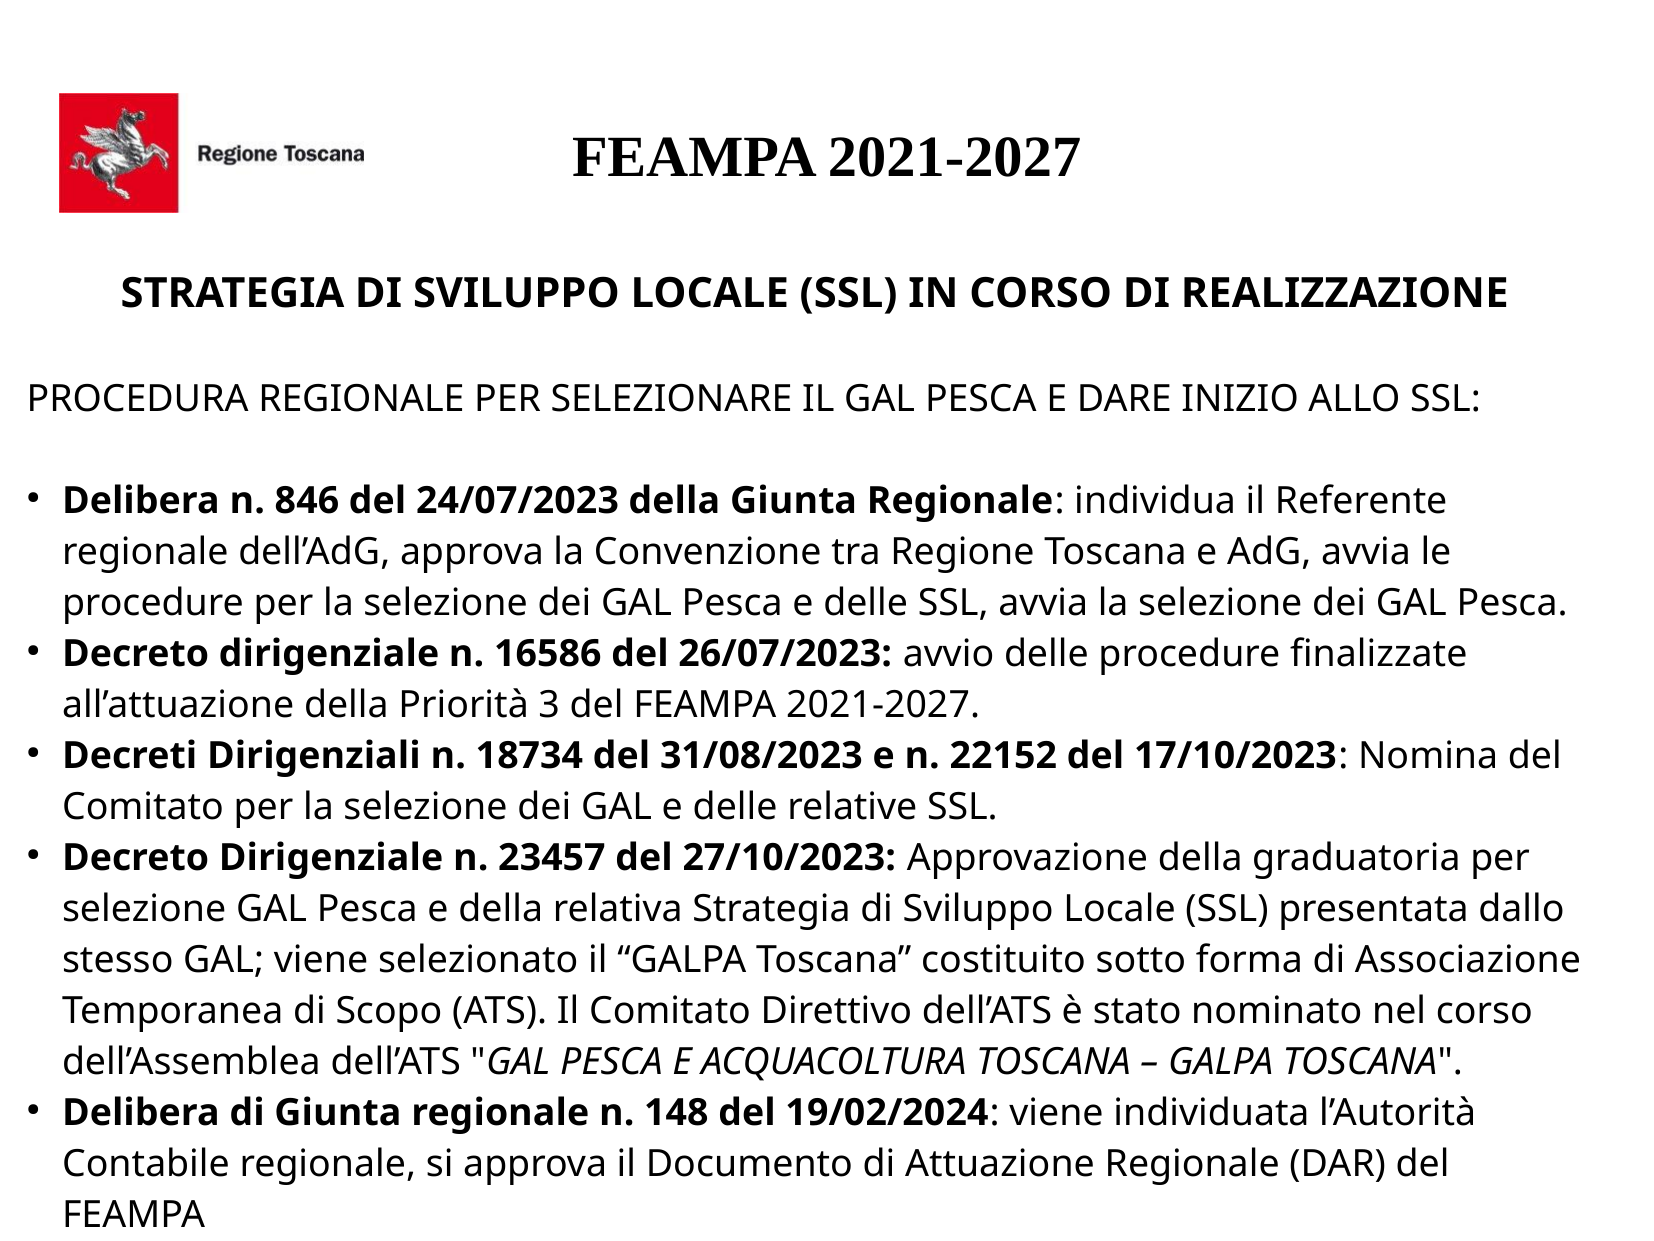

# FEAMPA 2021-2027
STRATEGIA DI SVILUPPO LOCALE (SSL) IN CORSO DI REALIZZAZIONE
PROCEDURA REGIONALE PER SELEZIONARE IL GAL PESCA E DARE INIZIO ALLO SSL:
Delibera n. 846 del 24/07/2023 della Giunta Regionale: individua il Referente regionale dell’AdG, approva la Convenzione tra Regione Toscana e AdG, avvia le procedure per la selezione dei GAL Pesca e delle SSL, avvia la selezione dei GAL Pesca.
Decreto dirigenziale n. 16586 del 26/07/2023: avvio delle procedure finalizzate all’attuazione della Priorità 3 del FEAMPA 2021-2027.
Decreti Dirigenziali n. 18734 del 31/08/2023 e n. 22152 del 17/10/2023: Nomina del Comitato per la selezione dei GAL e delle relative SSL.
Decreto Dirigenziale n. 23457 del 27/10/2023: Approvazione della graduatoria per selezione GAL Pesca e della relativa Strategia di Sviluppo Locale (SSL) presentata dallo stesso GAL; viene selezionato il “GALPA Toscana” costituito sotto forma di Associazione Temporanea di Scopo (ATS). Il Comitato Direttivo dell’ATS è stato nominato nel corso dell’Assemblea dell’ATS "GAL PESCA E ACQUACOLTURA TOSCANA – GALPA TOSCANA".
Delibera di Giunta regionale n. 148 del 19/02/2024: viene individuata l’Autorità Contabile regionale, si approva il Documento di Attuazione Regionale (DAR) del FEAMPA
Decreti Dirigenziali n. 3560 del 21/02/2024 e n. 4292 del 27/02/2024: Approvazione e sottoscrizione della Convenzione tra l’O.I. Regione Toscana ed il GAL “GALPA Toscana”.